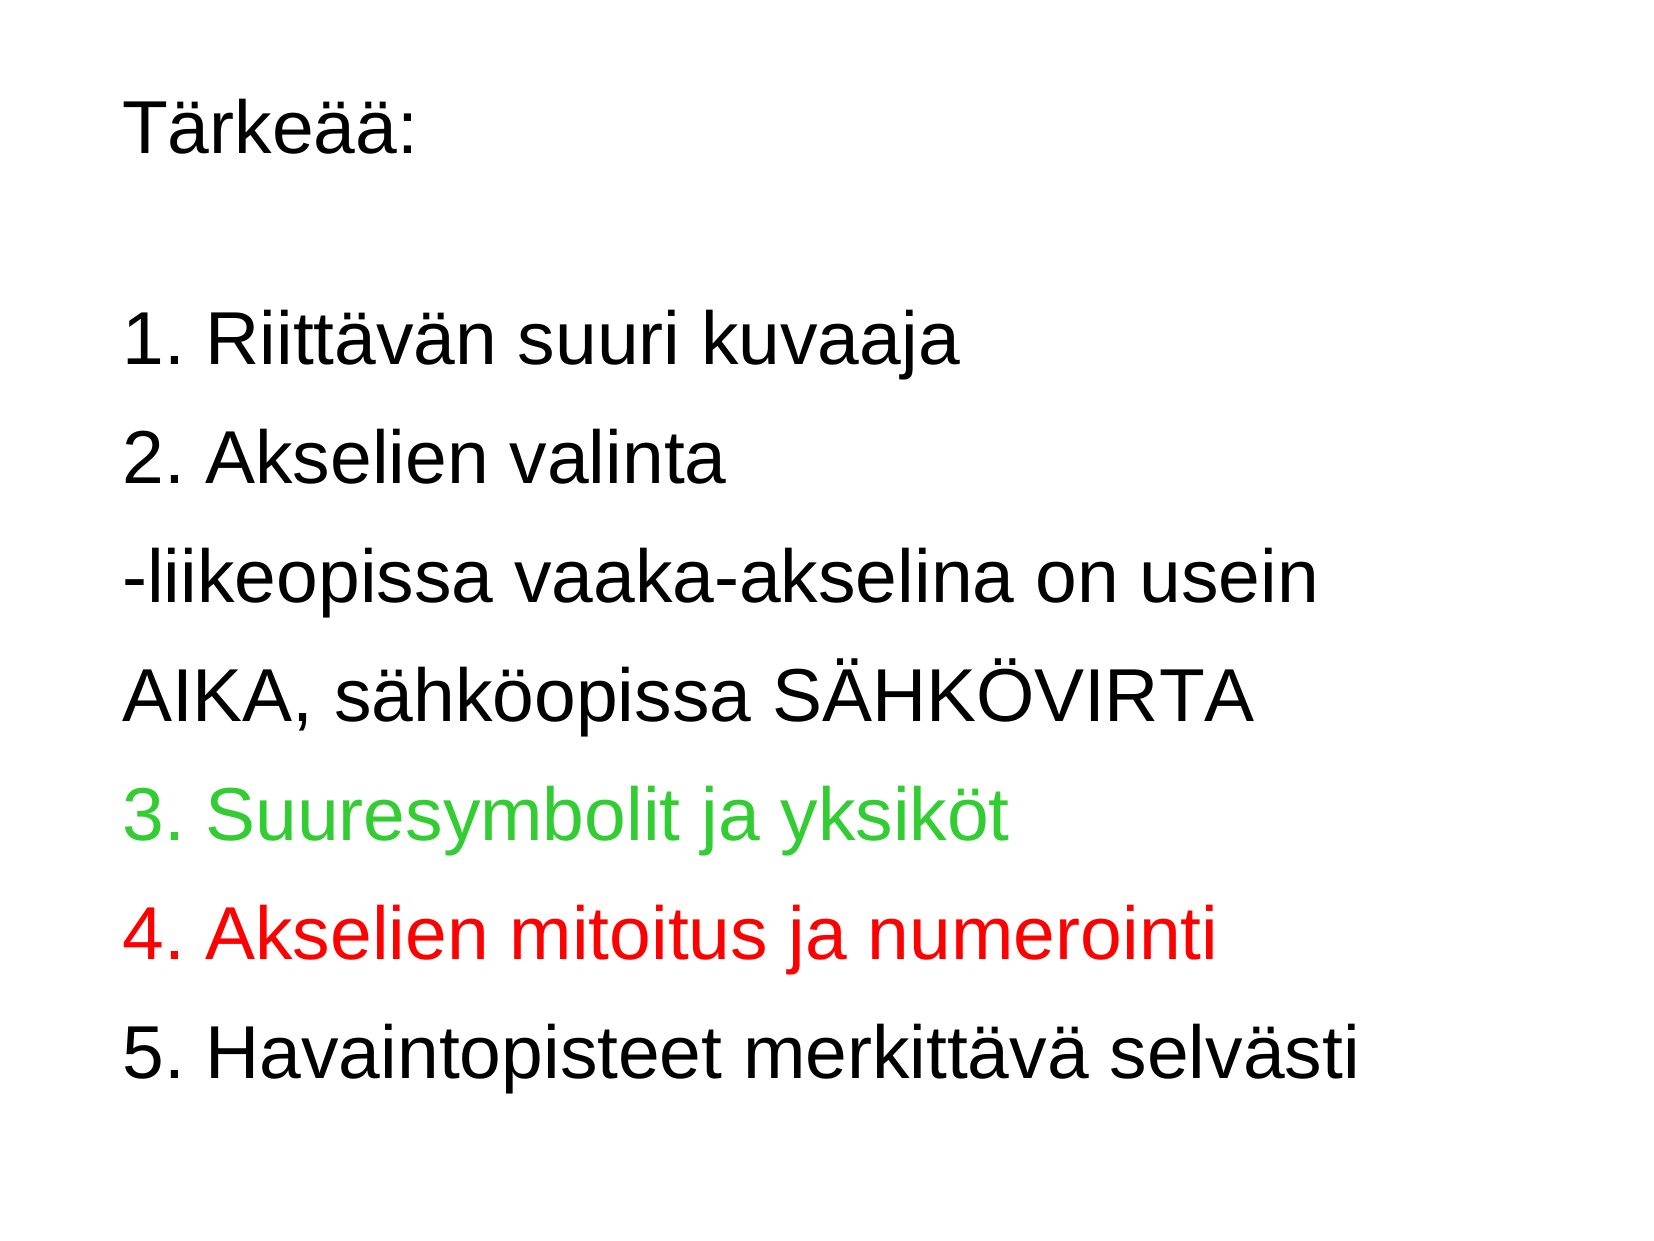

Tärkeää:
1. Riittävän suuri kuvaaja
2. Akselien valinta
-liikeopissa vaaka-akselina on usein
AIKA, sähköopissa SÄHKÖVIRTA
3. Suuresymbolit ja yksiköt
4. Akselien mitoitus ja numerointi
5. Havaintopisteet merkittävä selvästi